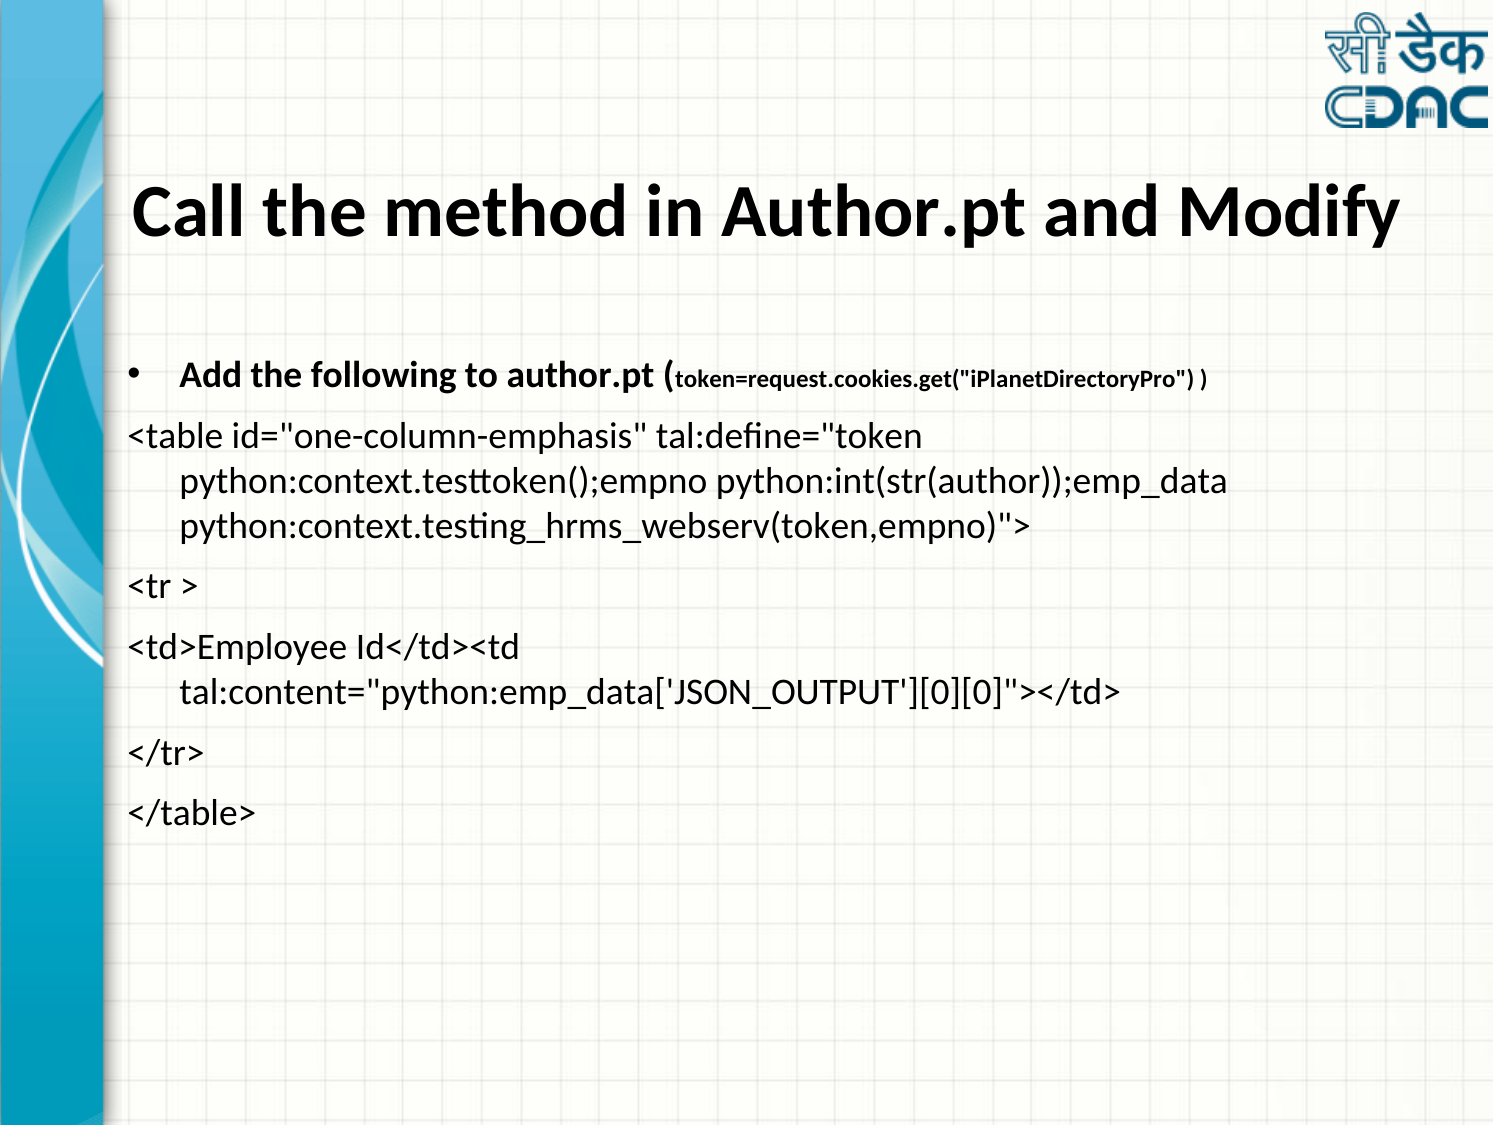

Call the method in Author.pt and Modify
Add the following to author.pt (token=request.cookies.get("iPlanetDirectoryPro") )
<table id="one-column-emphasis" tal:define="token python:context.testtoken();empno python:int(str(author));emp_data python:context.testing_hrms_webserv(token,empno)">
<tr >
<td>Employee Id</td><td tal:content="python:emp_data['JSON_OUTPUT'][0][0]"></td>
</tr>
</table>